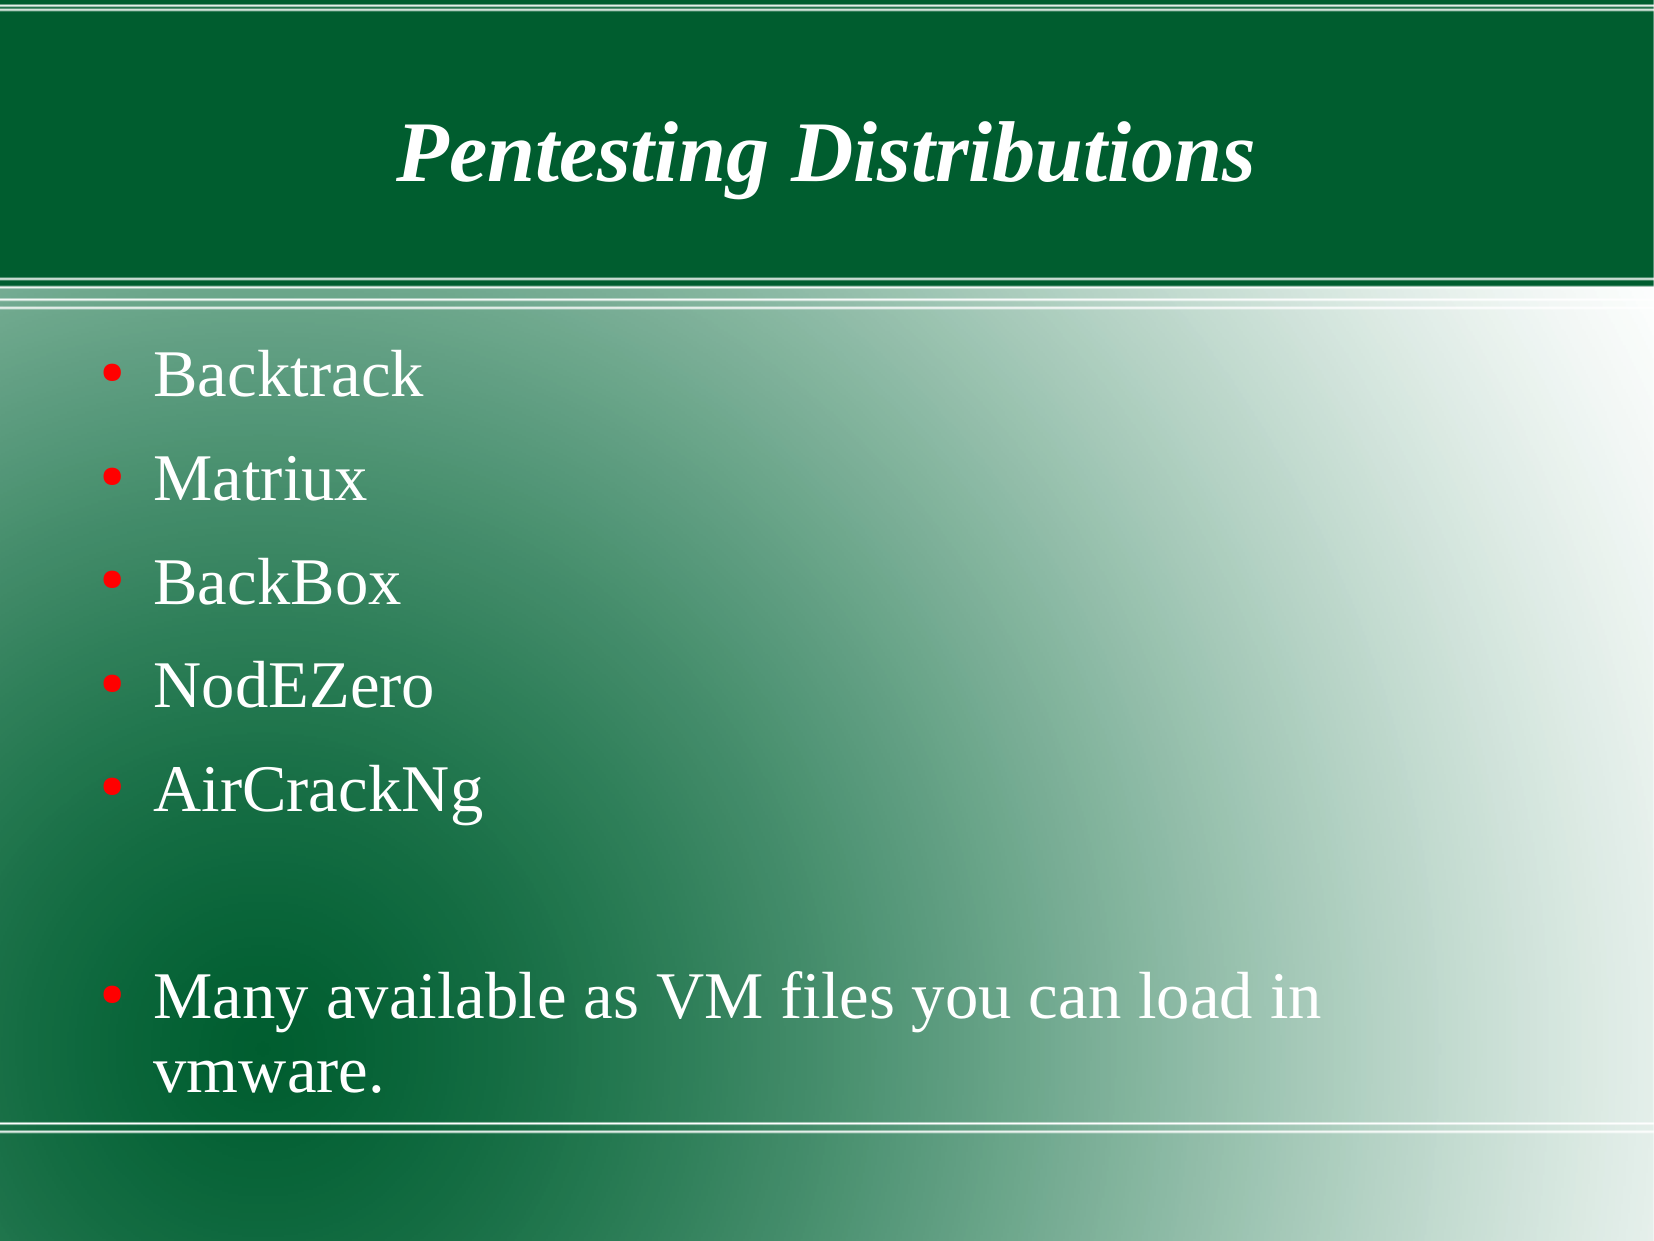

# Pentesting Distributions
Backtrack
Matriux
BackBox
NodEZero
AirCrackNg
Many available as VM files you can load in vmware.